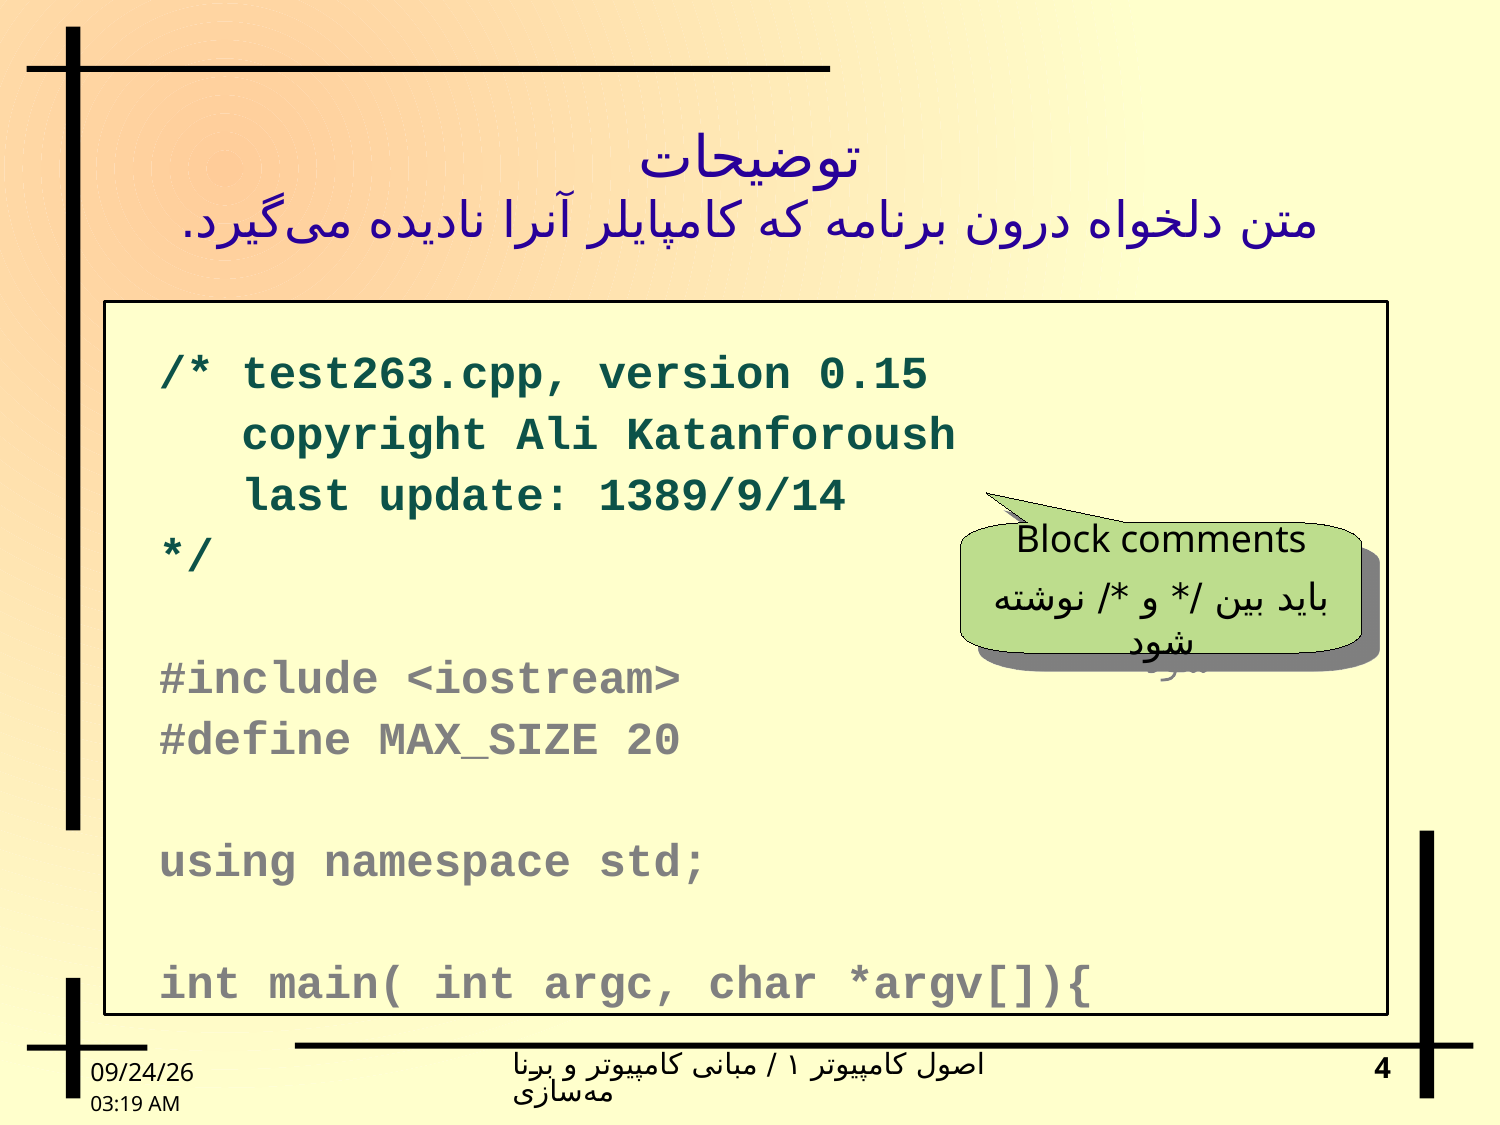

# توضیحات متن دلخواه درون برنامه که کامپایلر آنرا نادیده می‌گیرد.
/* test263.cpp, version 0.15
 copyright Ali Katanforoush
 last update: 1389/9/14
*/
#include <iostream>
#define MAX_SIZE 20
using namespace std;
int main( int argc, char *argv[]){
Block comments
باید بین /* و */ نوشته شود
اصول کامپیوتر ۱ / مبانی کامپیوتر و برنامه‌سازی
4